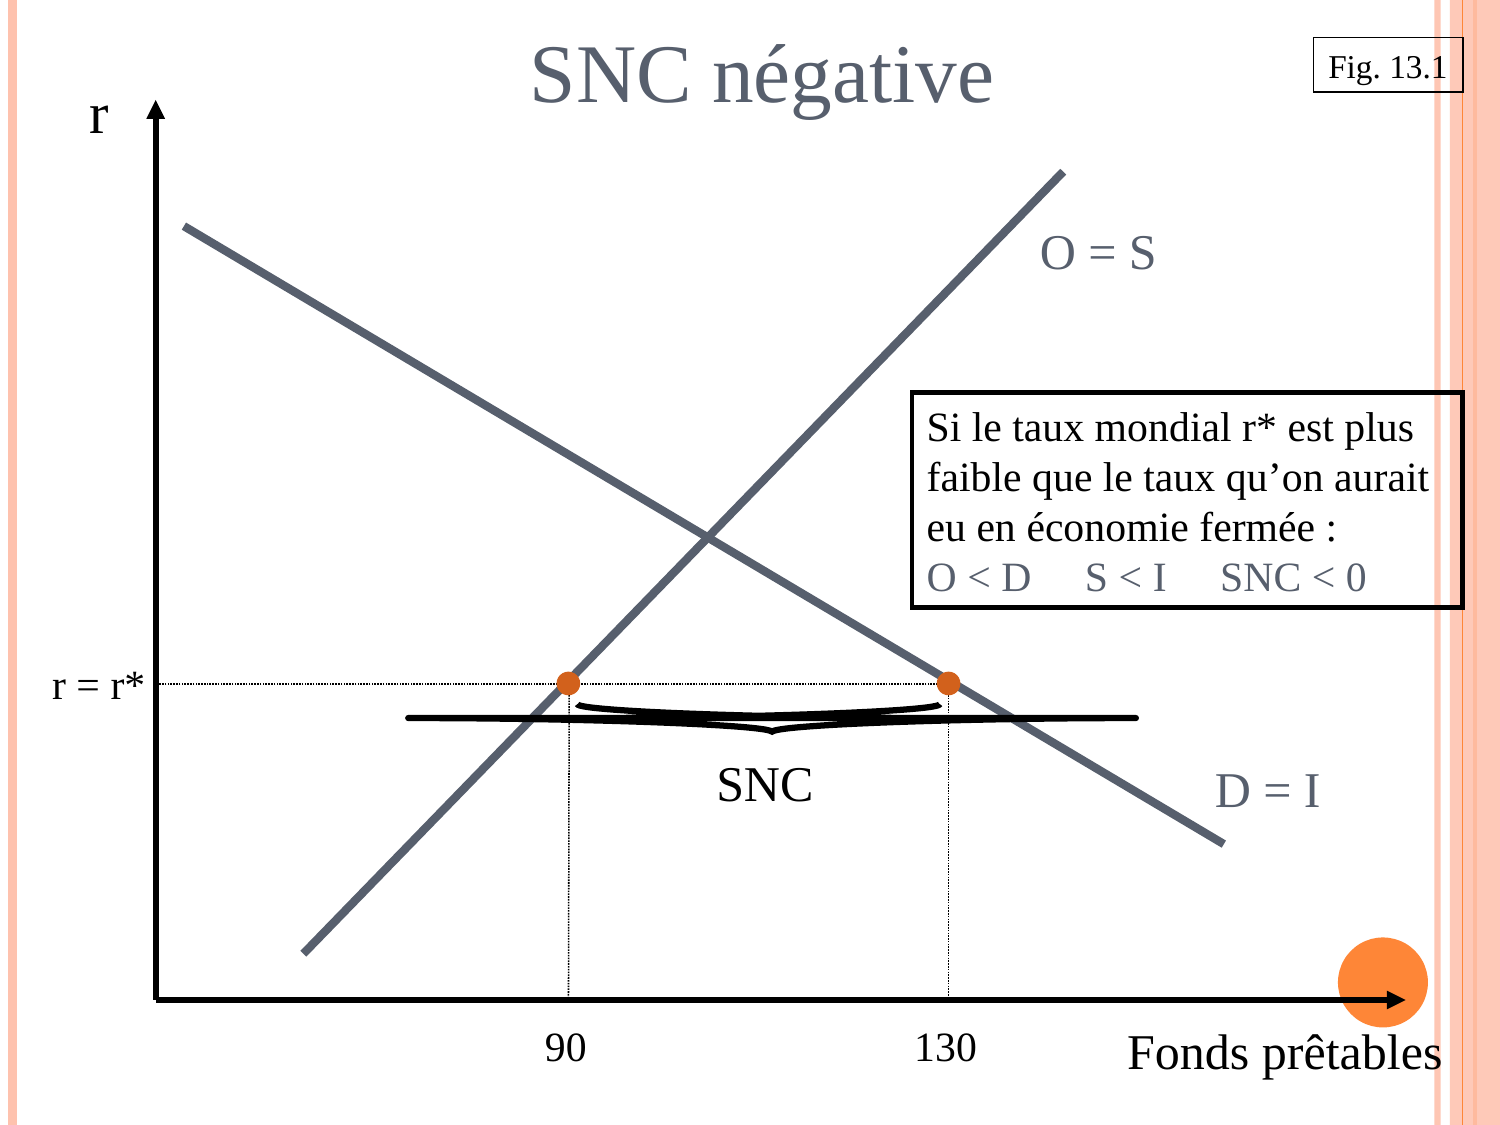

SNC négative
Fig. 13.1
r
O = S
Si le taux mondial r* est plus faible que le taux qu’on aurait eu en économie fermée :
O < D  S < I  SNC < 0
r = r*
SNC
D = I
90
130
Fonds prêtables